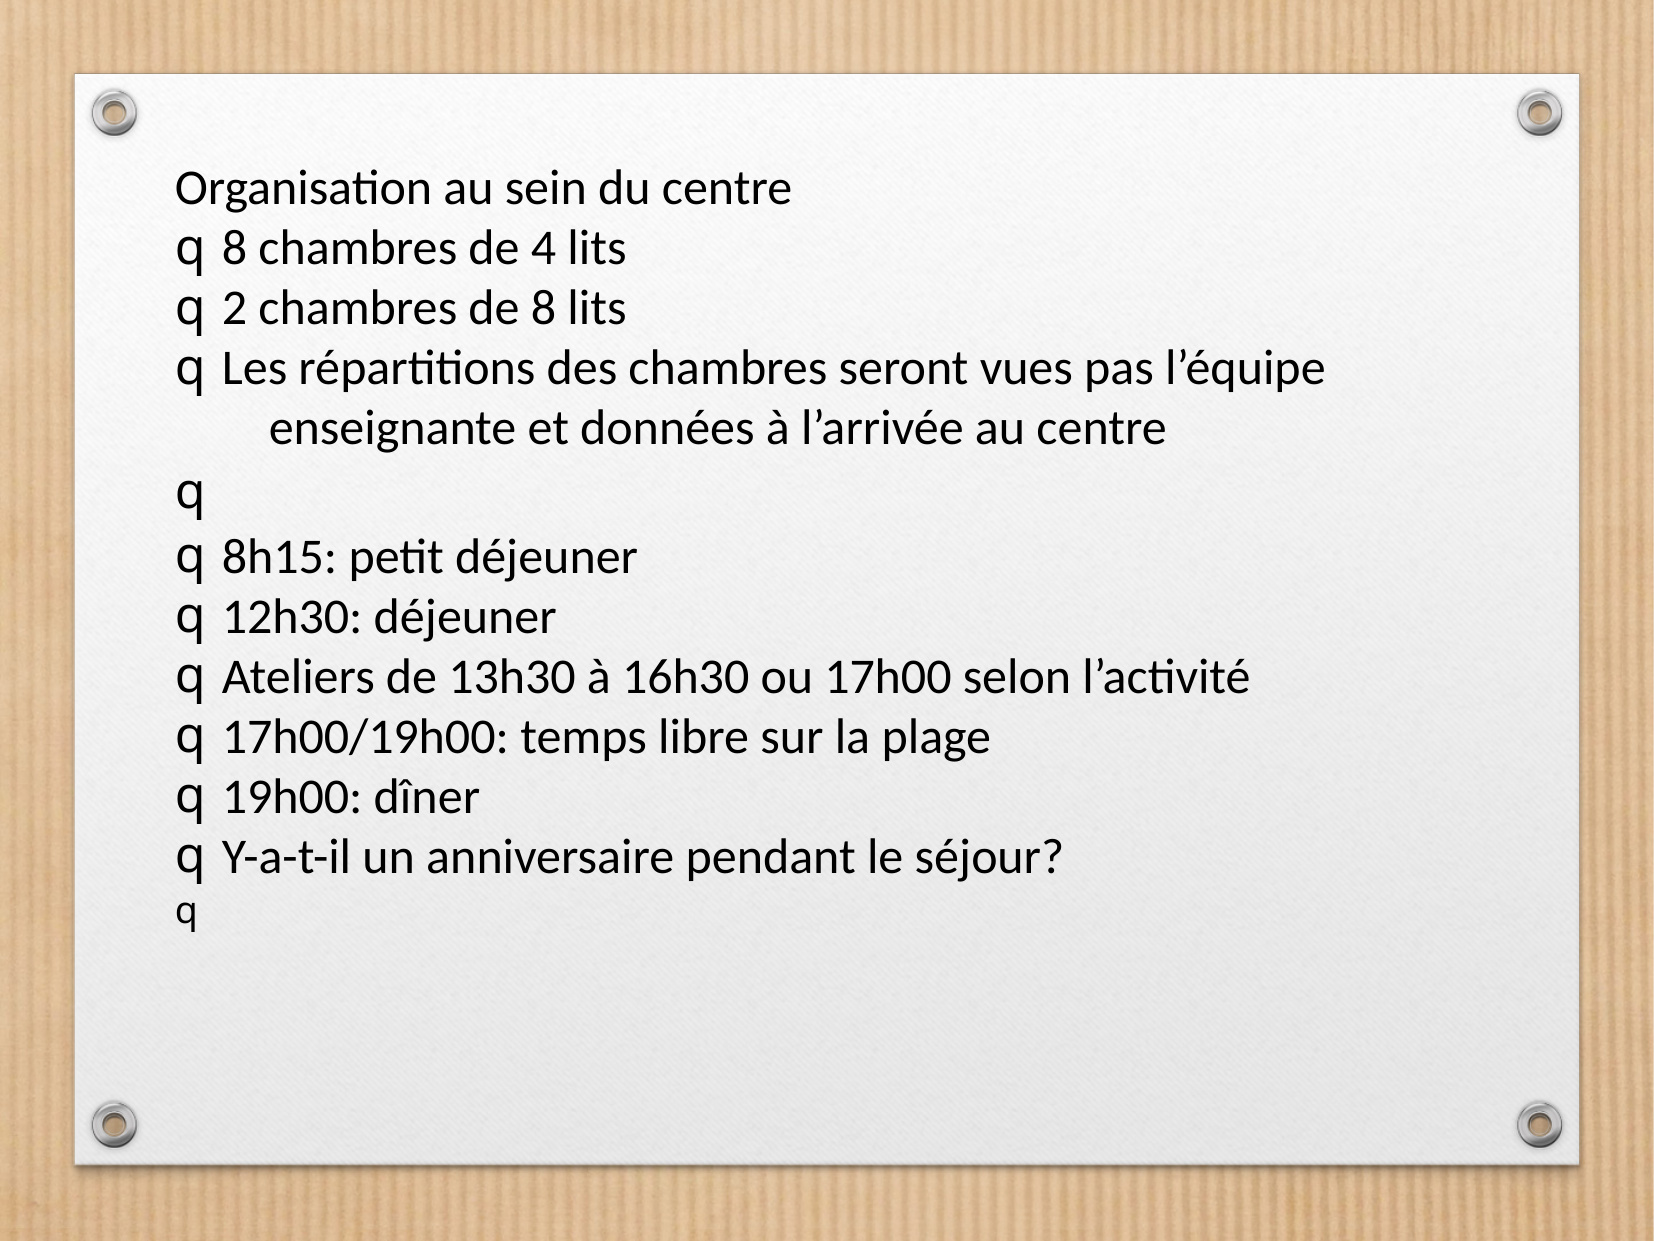

Organisation au sein du centre
8 chambres de 4 lits
2 chambres de 8 lits
Les répartitions des chambres seront vues pas l’équipe enseignante et données à l’arrivée au centre
8h15: petit déjeuner
12h30: déjeuner
Ateliers de 13h30 à 16h30 ou 17h00 selon l’activité
17h00/19h00: temps libre sur la plage
19h00: dîner
Y-a-t-il un anniversaire pendant le séjour?